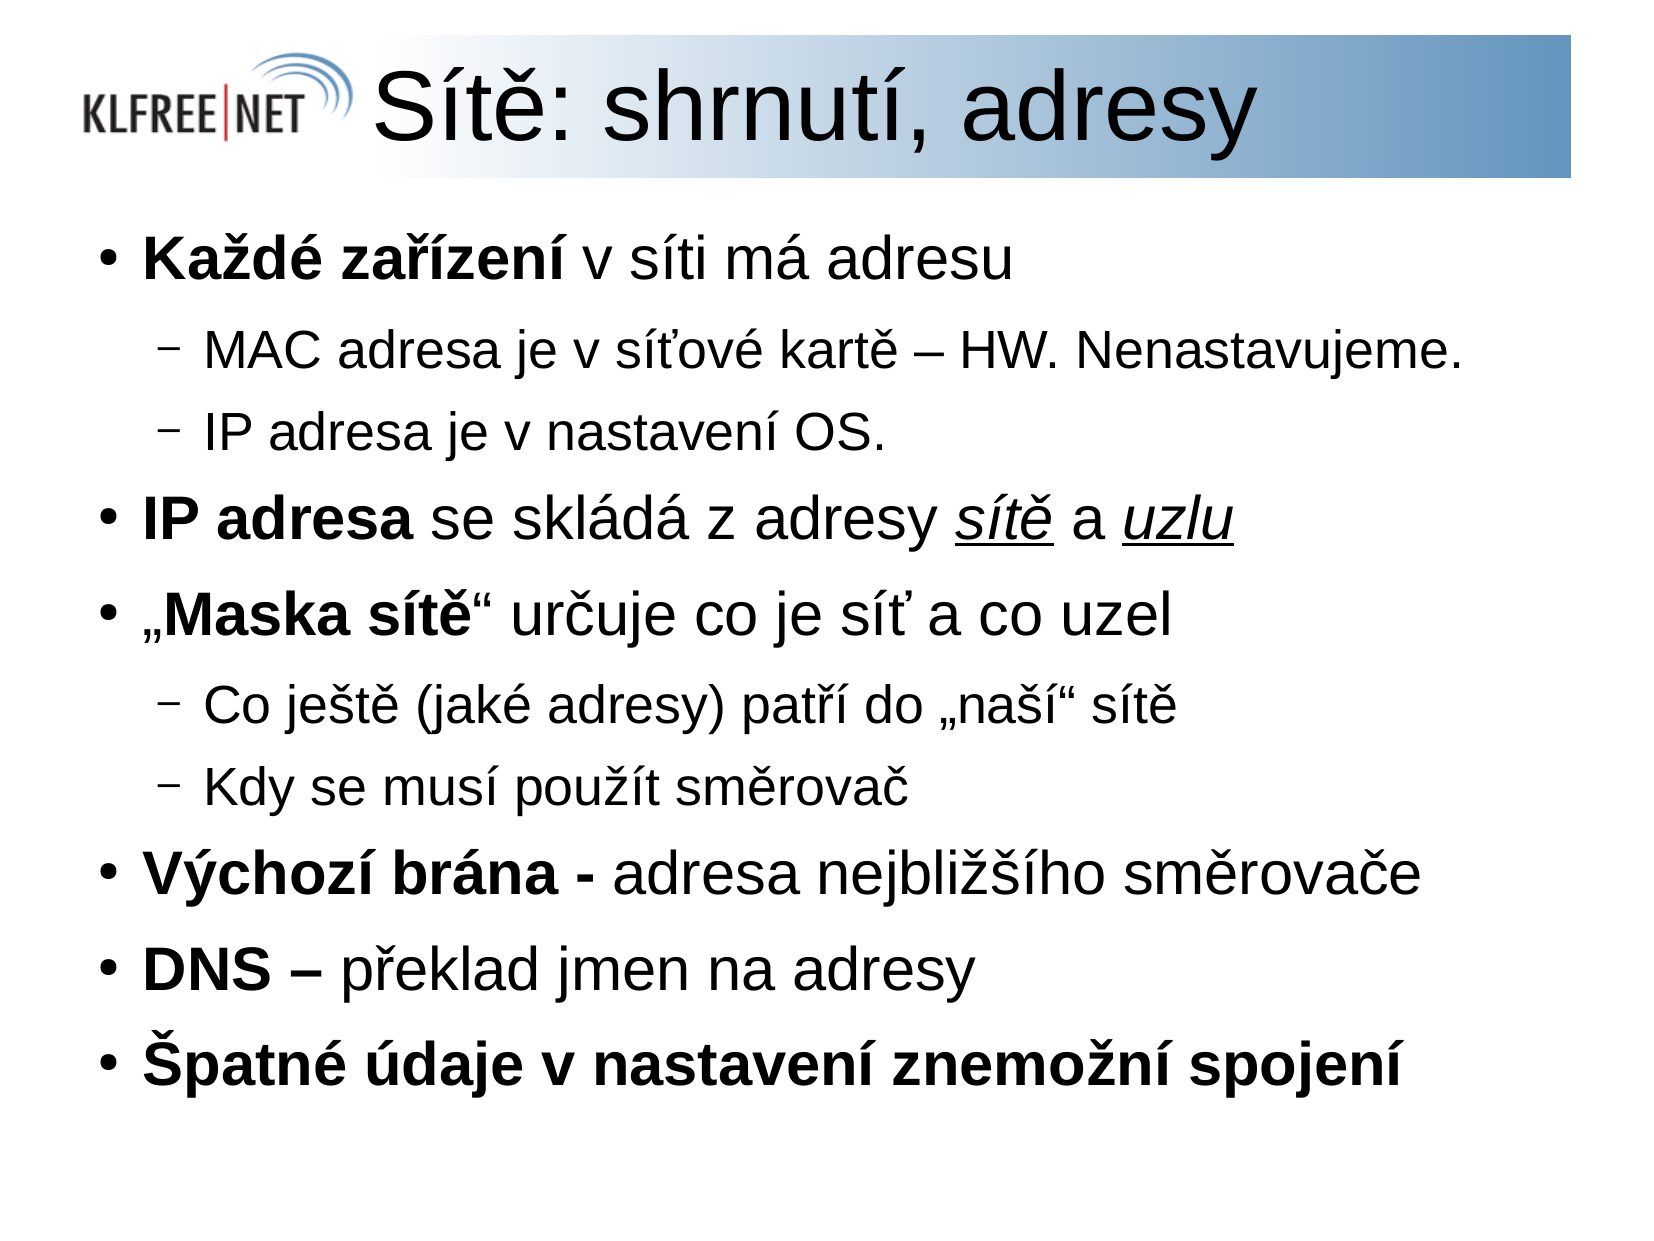

# Sítě: shrnutí, adresy
Každé zařízení v síti má adresu
MAC adresa je v síťové kartě – HW. Nenastavujeme.
IP adresa je v nastavení OS.
IP adresa se skládá z adresy sítě a uzlu
„Maska sítě“ určuje co je síť a co uzel
Co ještě (jaké adresy) patří do „naší“ sítě
Kdy se musí použít směrovač
Výchozí brána - adresa nejbližšího směrovače
DNS – překlad jmen na adresy
Špatné údaje v nastavení znemožní spojení